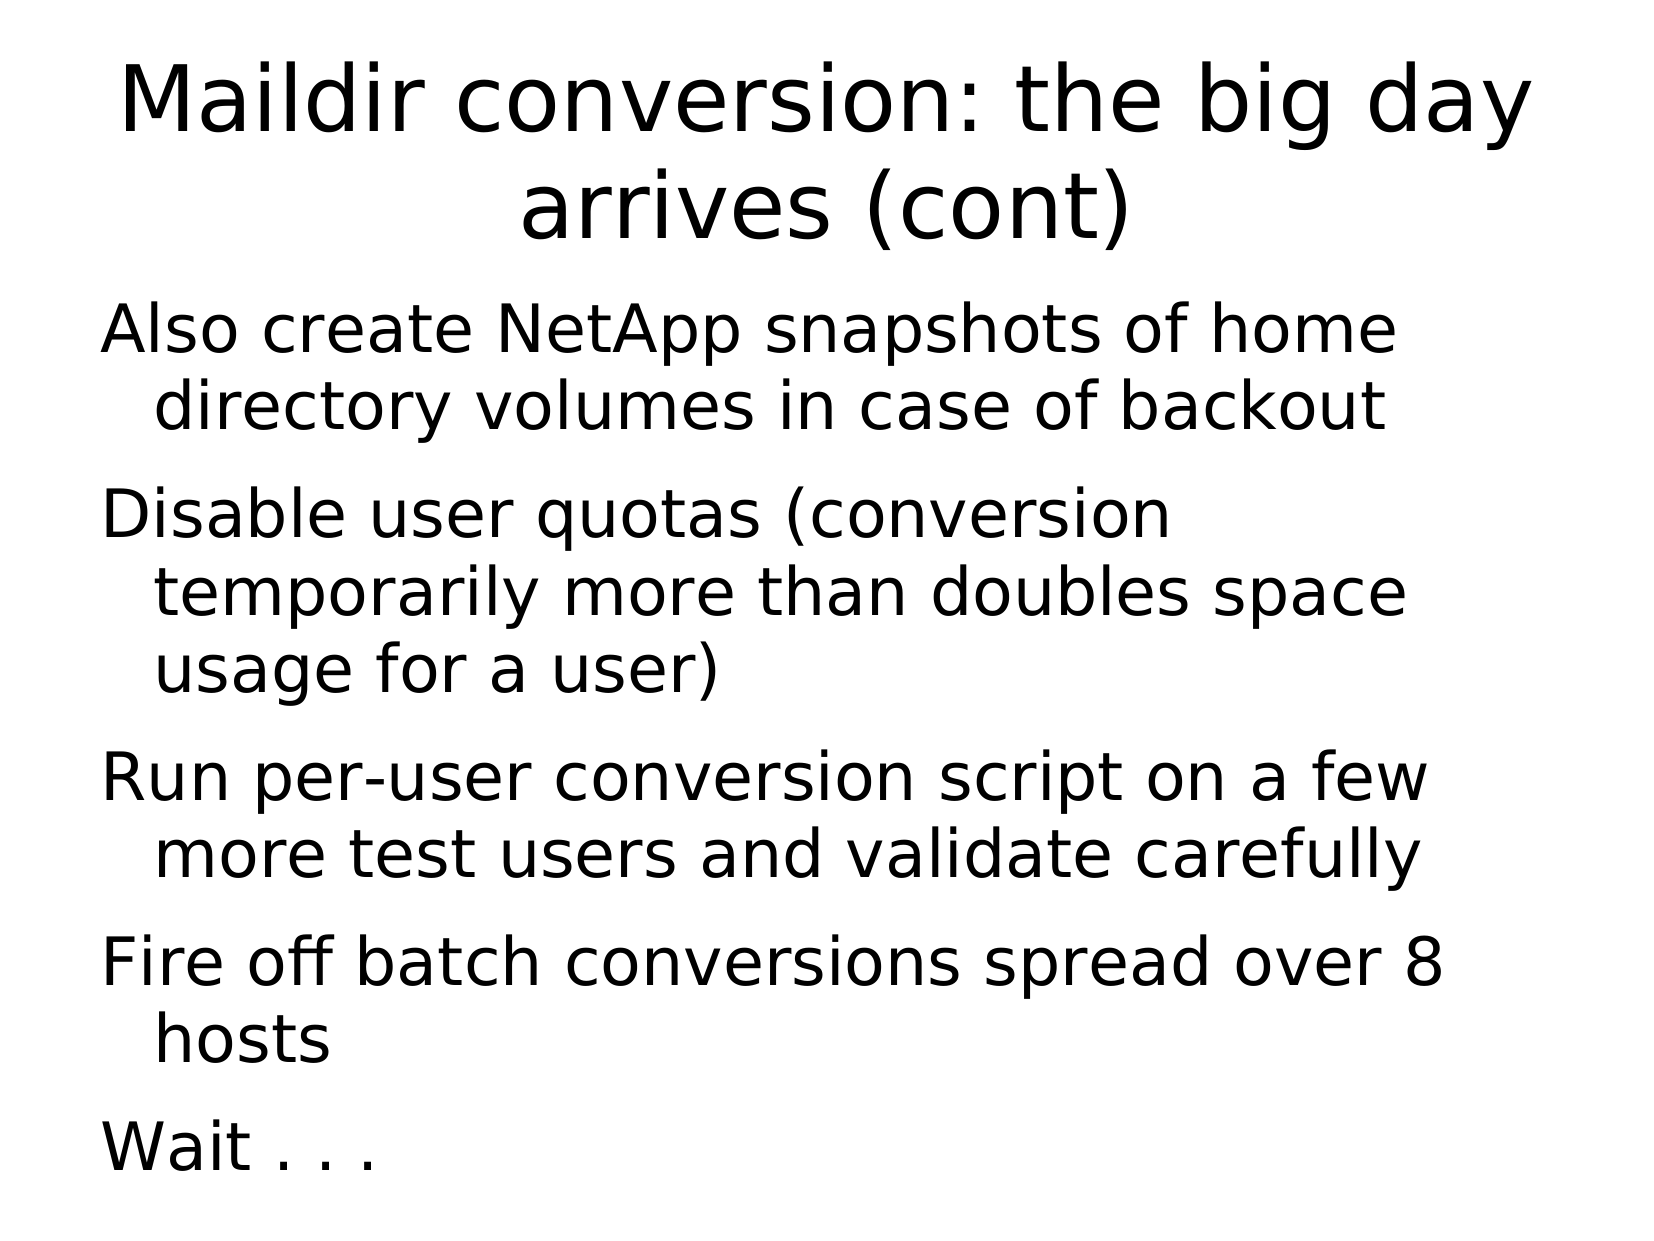

# Maildir conversion: the big day arrives (cont)
Also create NetApp snapshots of home directory volumes in case of backout
Disable user quotas (conversion temporarily more than doubles space usage for a user)
Run per-user conversion script on a few more test users and validate carefully
Fire off batch conversions spread over 8 hosts
Wait . . .